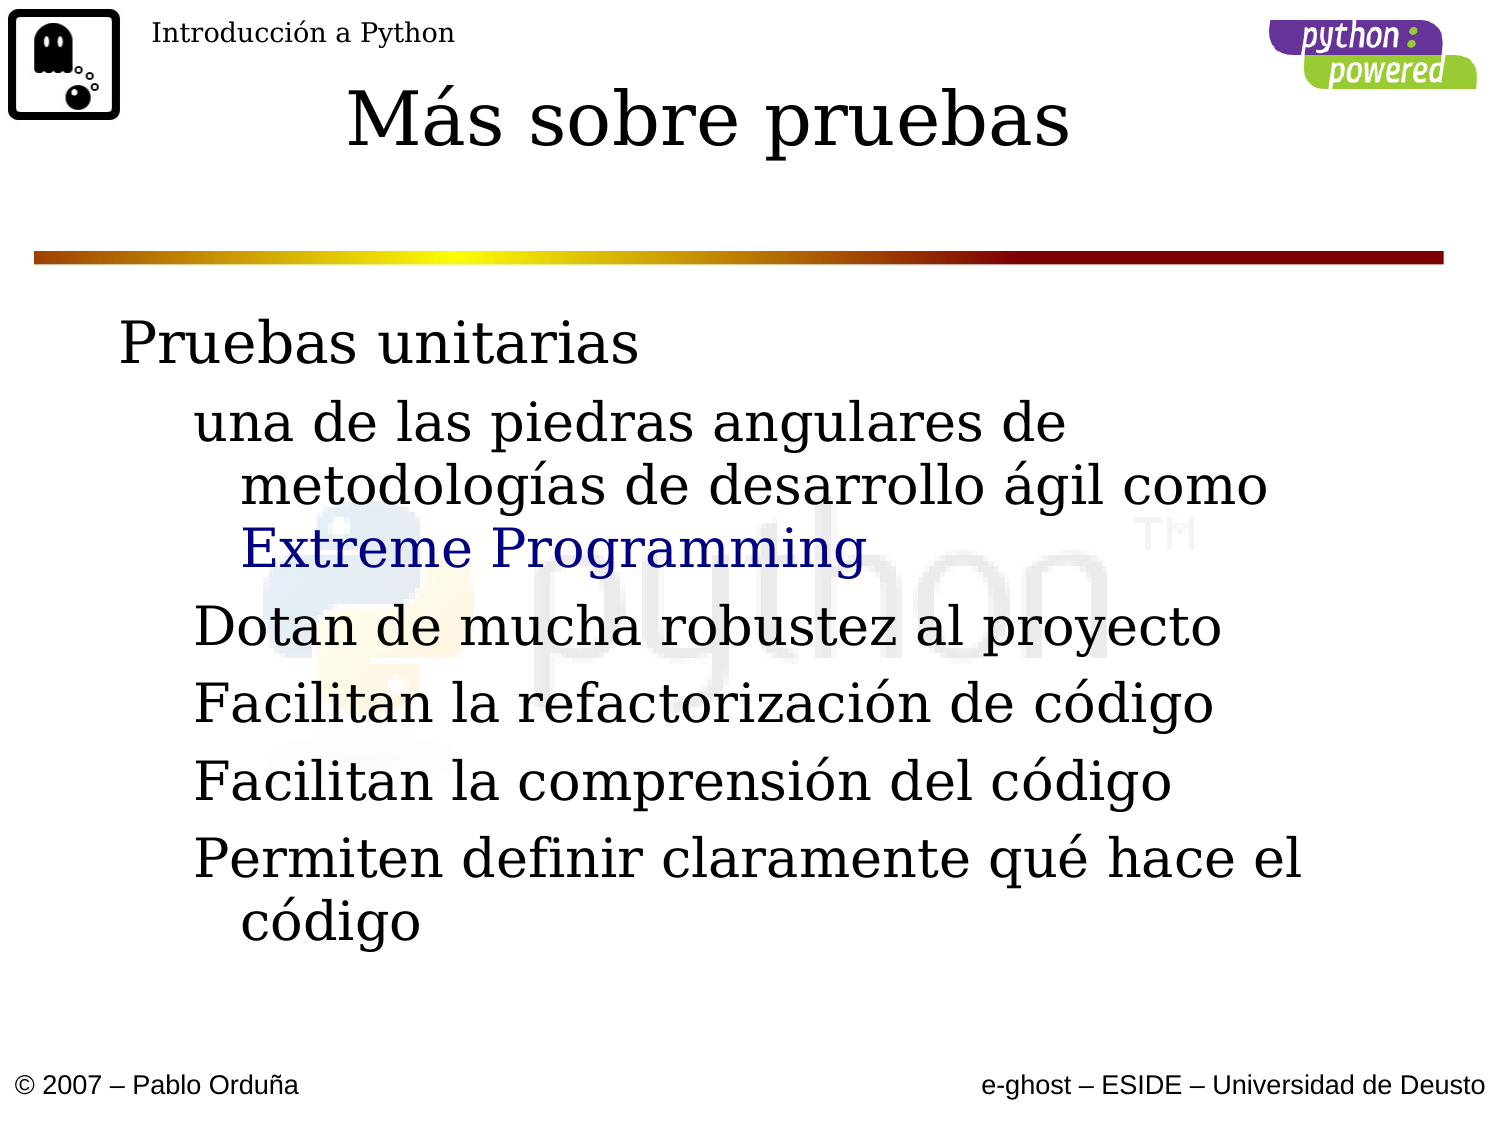

# Más sobre pruebas
Pruebas unitarias
una de las piedras angulares de metodologías de desarrollo ágil como Extreme Programming
Dotan de mucha robustez al proyecto
Facilitan la refactorización de código
Facilitan la comprensión del código
Permiten definir claramente qué hace el código